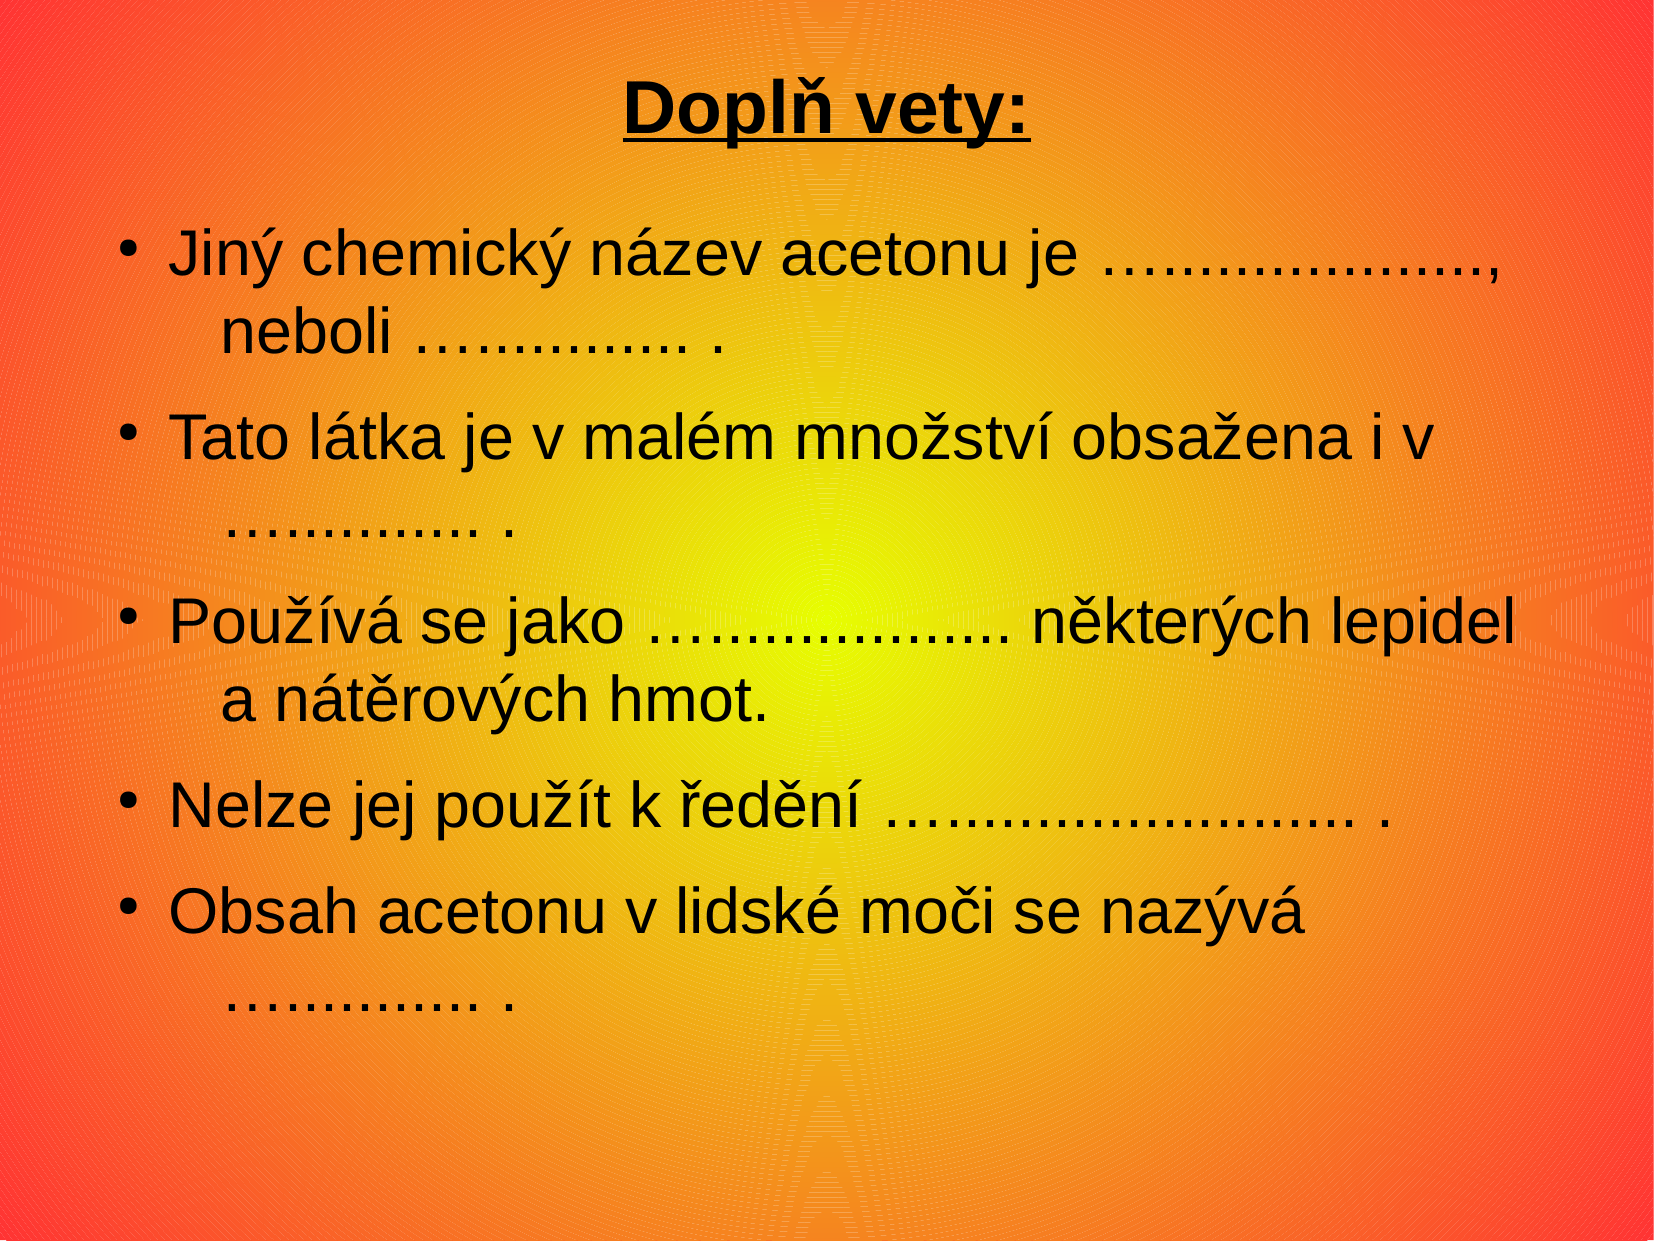

# Doplň vety:
Jiný chemický název acetonu je ….................., neboli …............ .
Tato látka je v malém množství obsažena i v …........... .
Používá se jako …................. některých lepidel a nátěrových hmot.
Nelze jej použít k ředění …....................... .
Obsah acetonu v lidské moči se nazývá …........... .